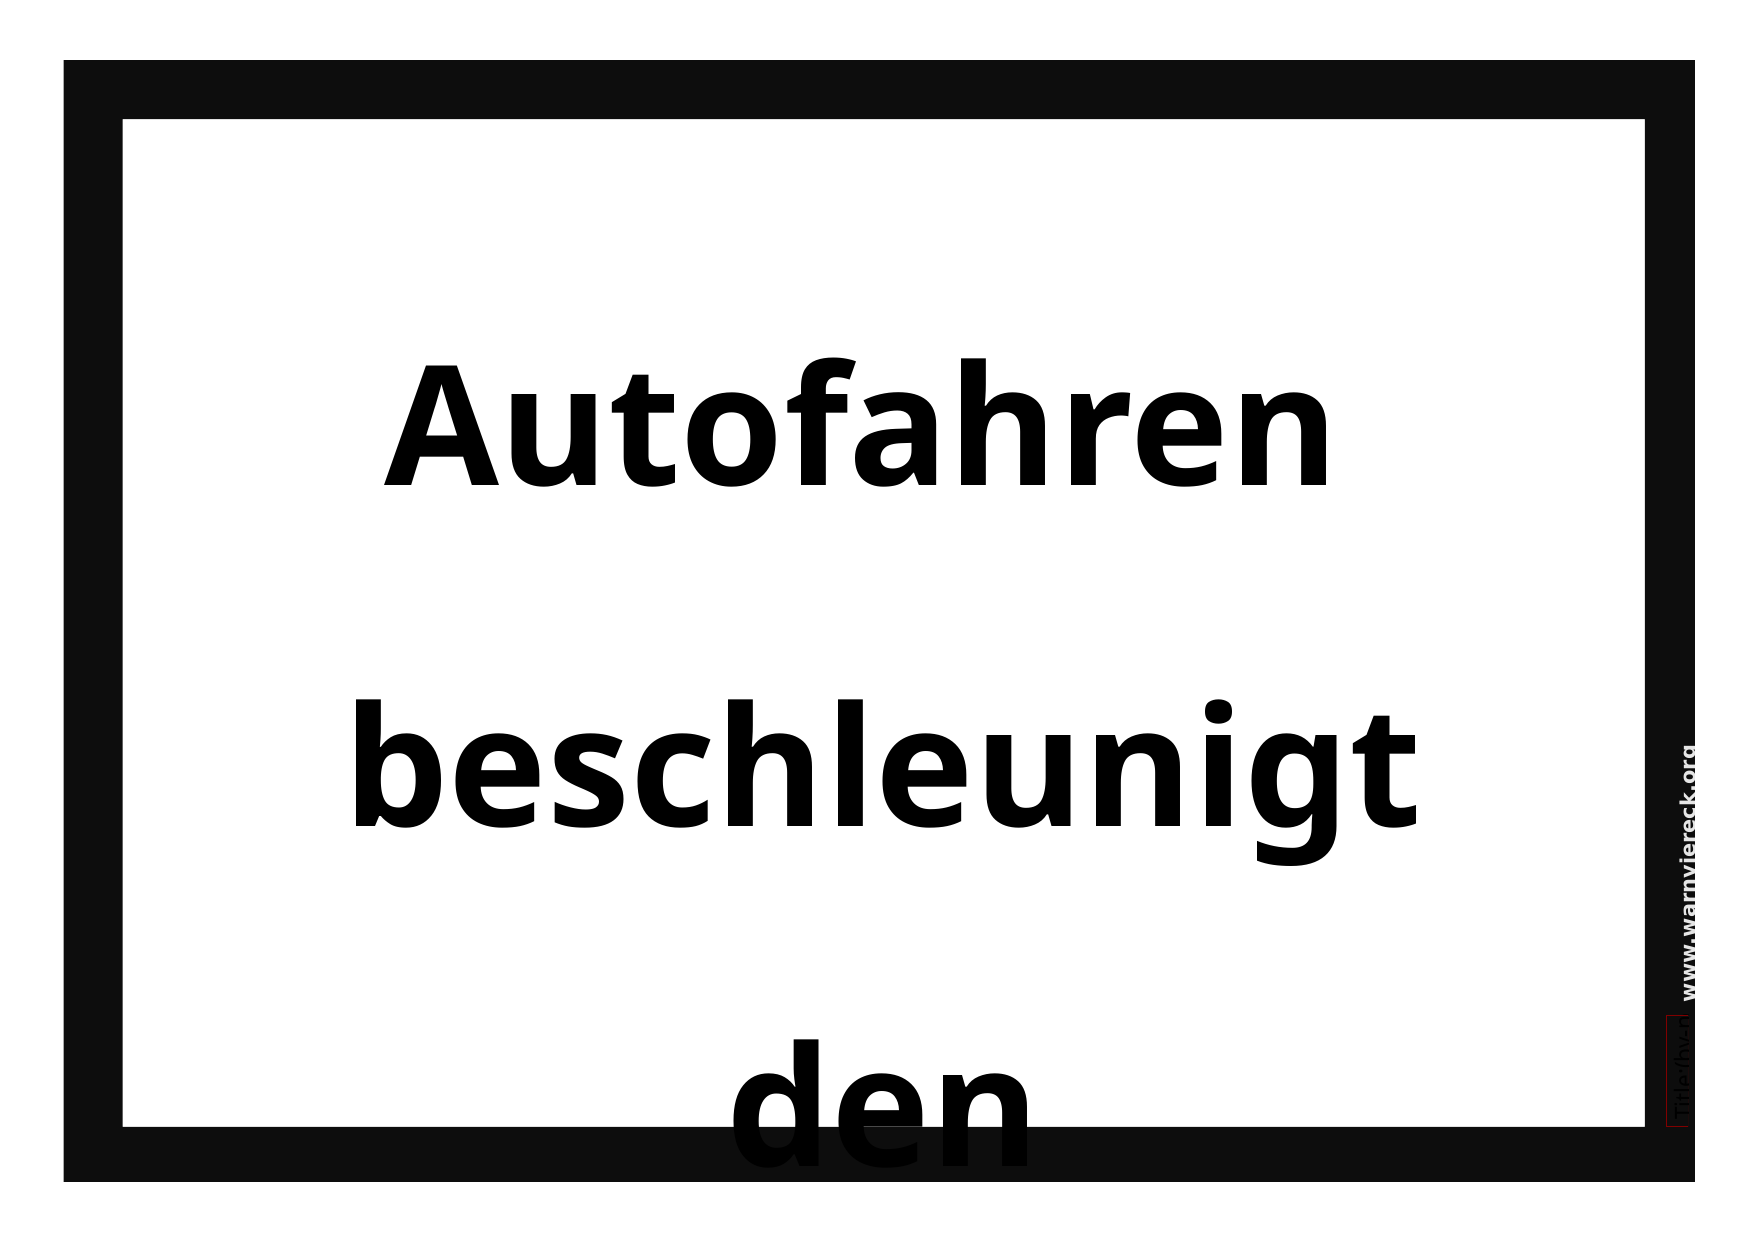

Autofahren
beschleunigt den Klimawandel.
13 Millionen Tonnen CO2 Emissionen pro Jahr durch PKWs in Österreich.